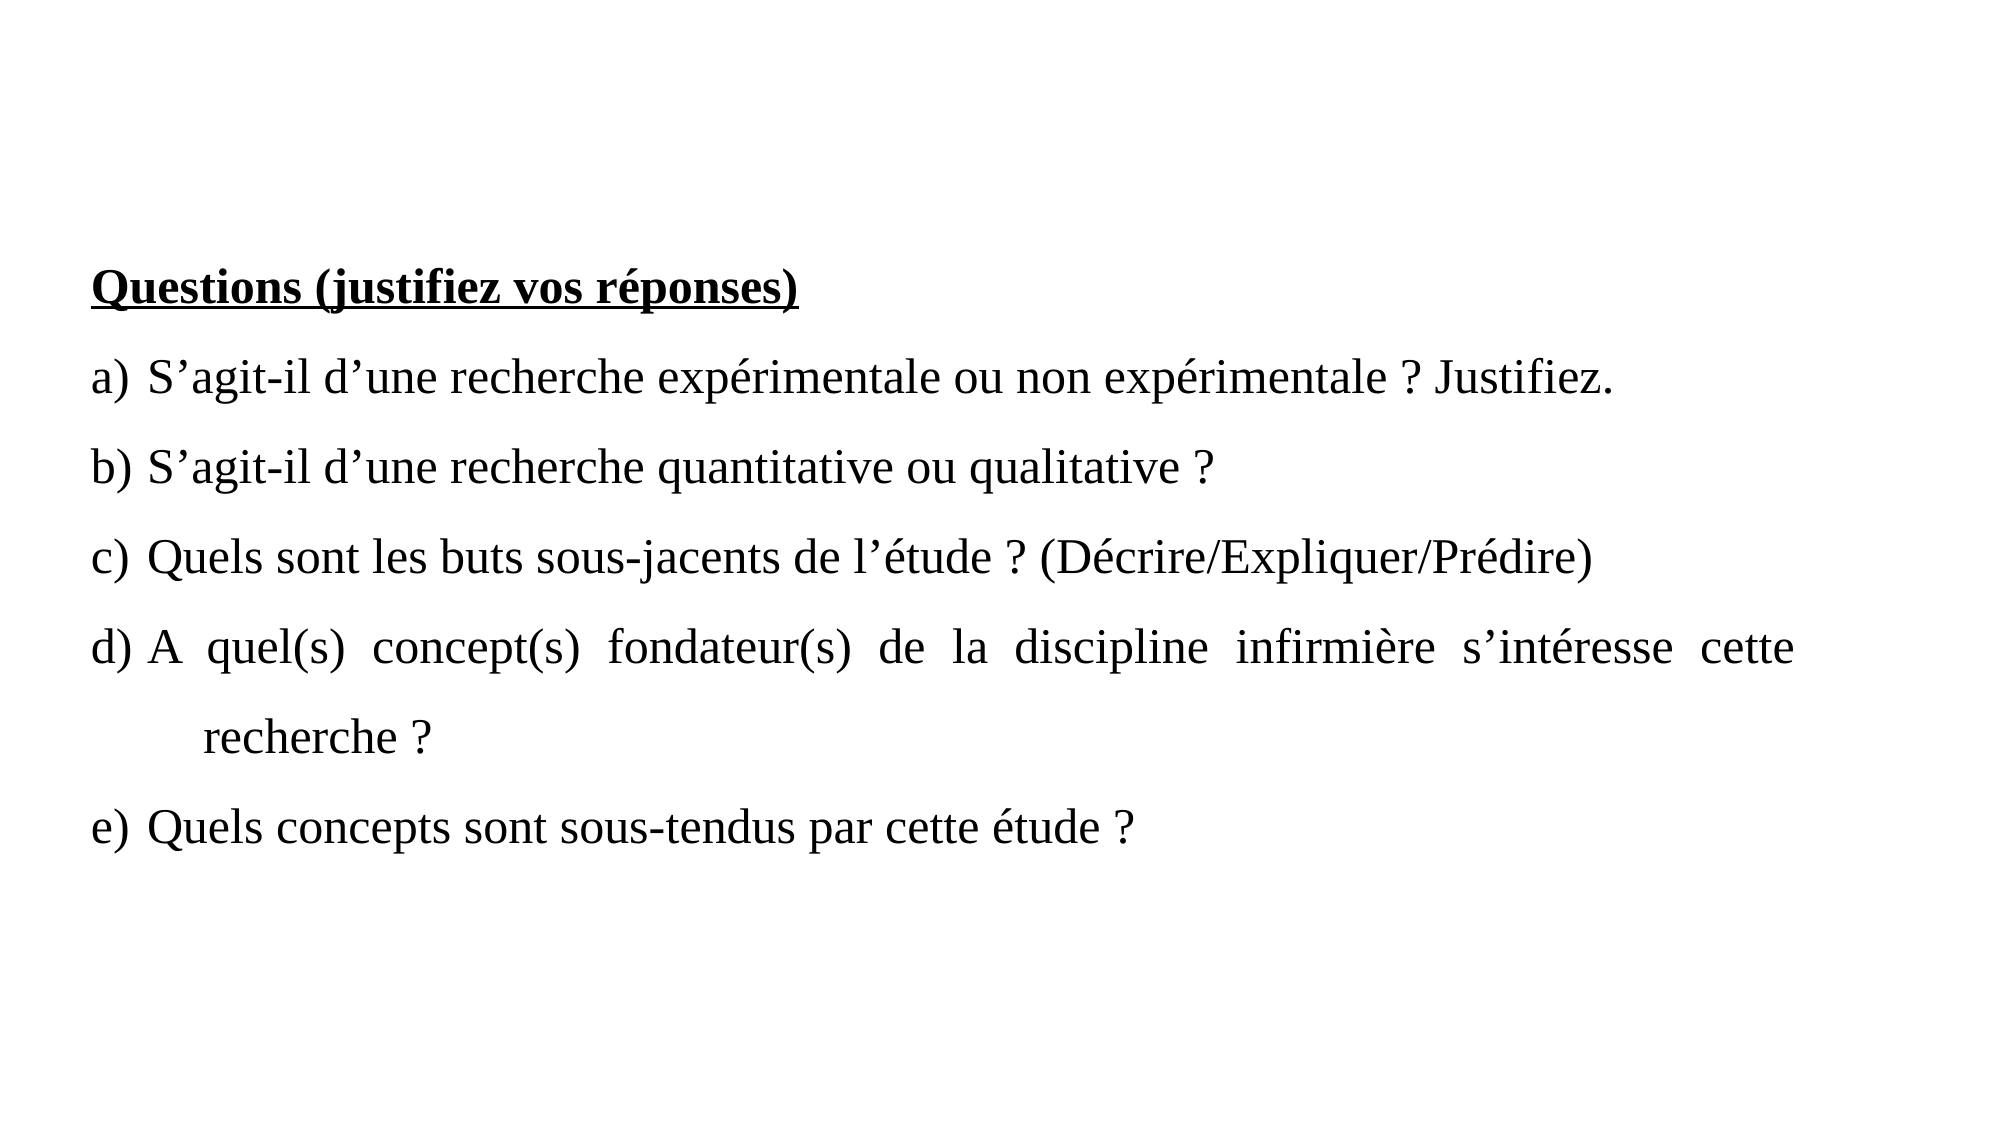

Questions (justifiez vos réponses)
S’agit-il d’une recherche expérimentale ou non expérimentale ? Justifiez.
S’agit-il d’une recherche quantitative ou qualitative ?
Quels sont les buts sous-jacents de l’étude ? (Décrire/Expliquer/Prédire)
A quel(s) concept(s) fondateur(s) de la discipline infirmière s’intéresse cette recherche ?
Quels concepts sont sous-tendus par cette étude ?